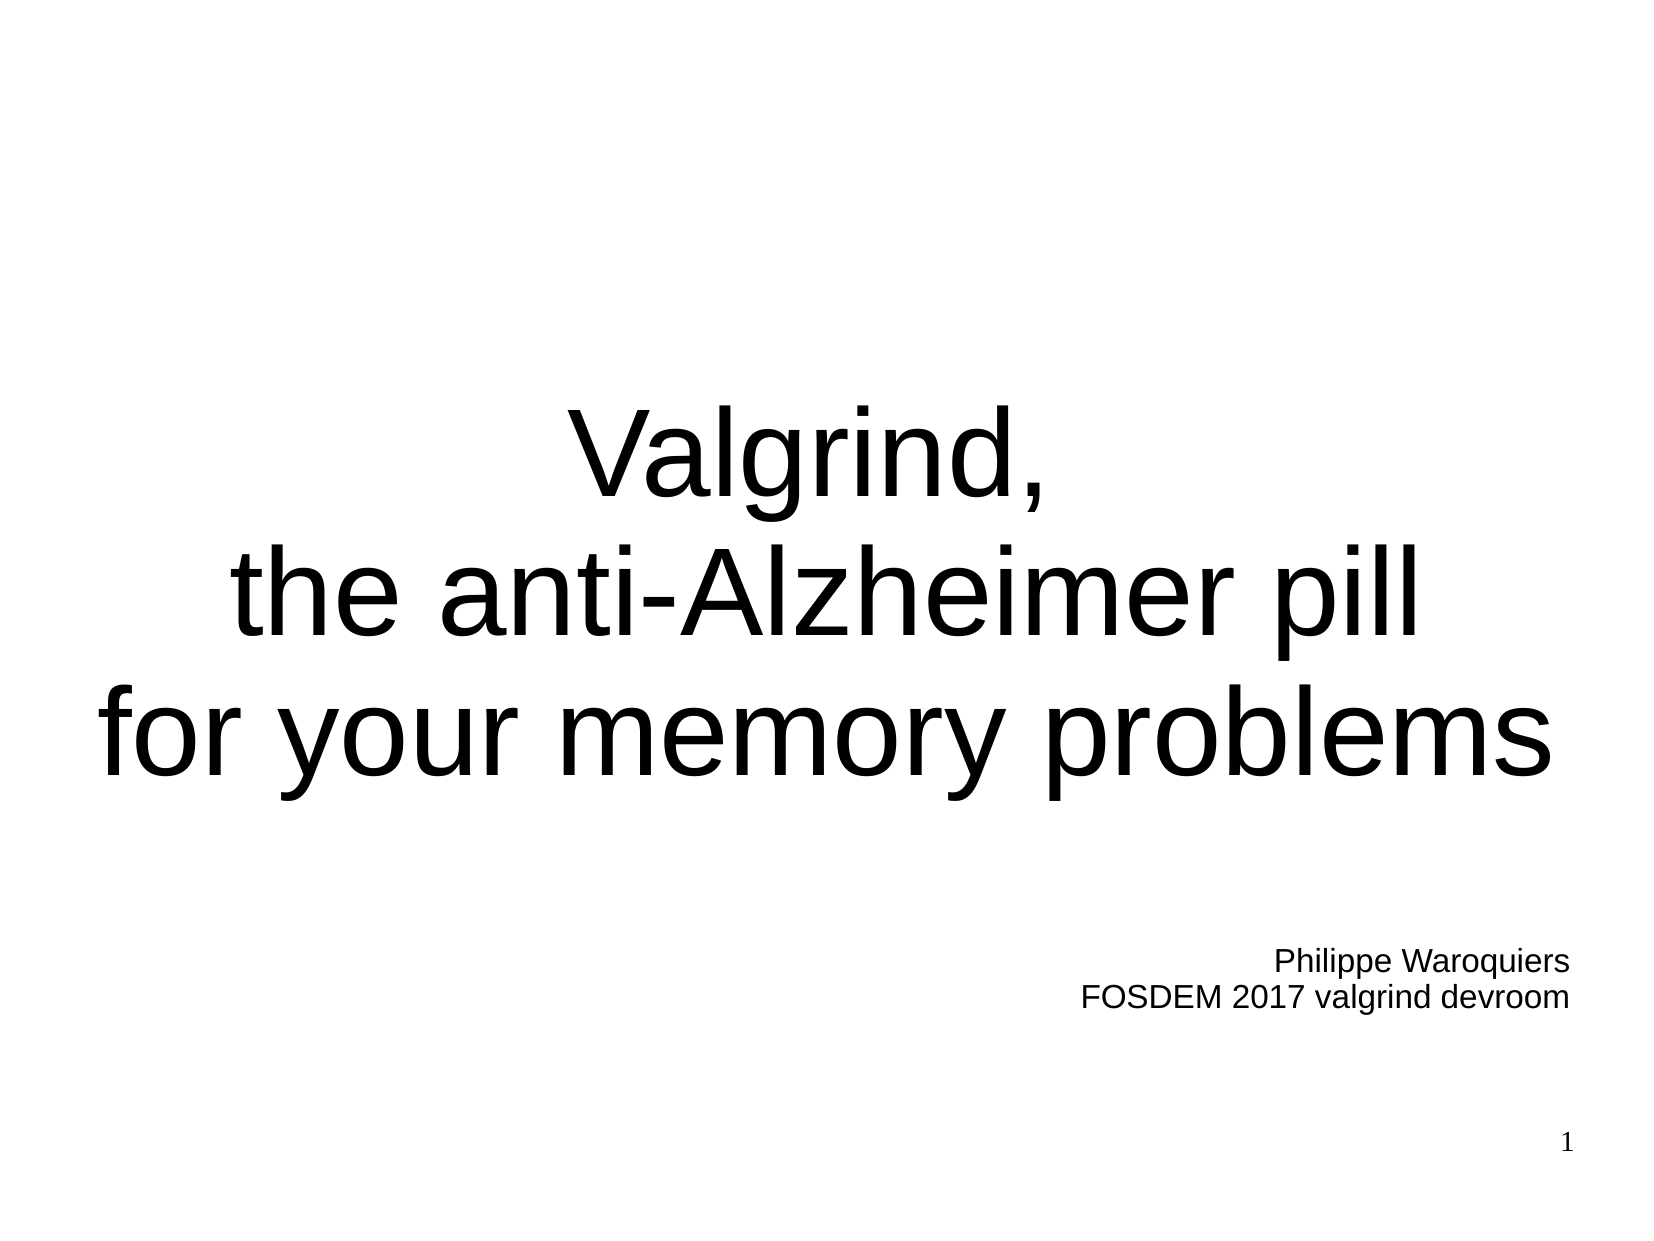

#
Valgrind,
the anti-Alzheimer pill
for your memory problems
Philippe Waroquiers
	FOSDEM 2017 valgrind devroom
1